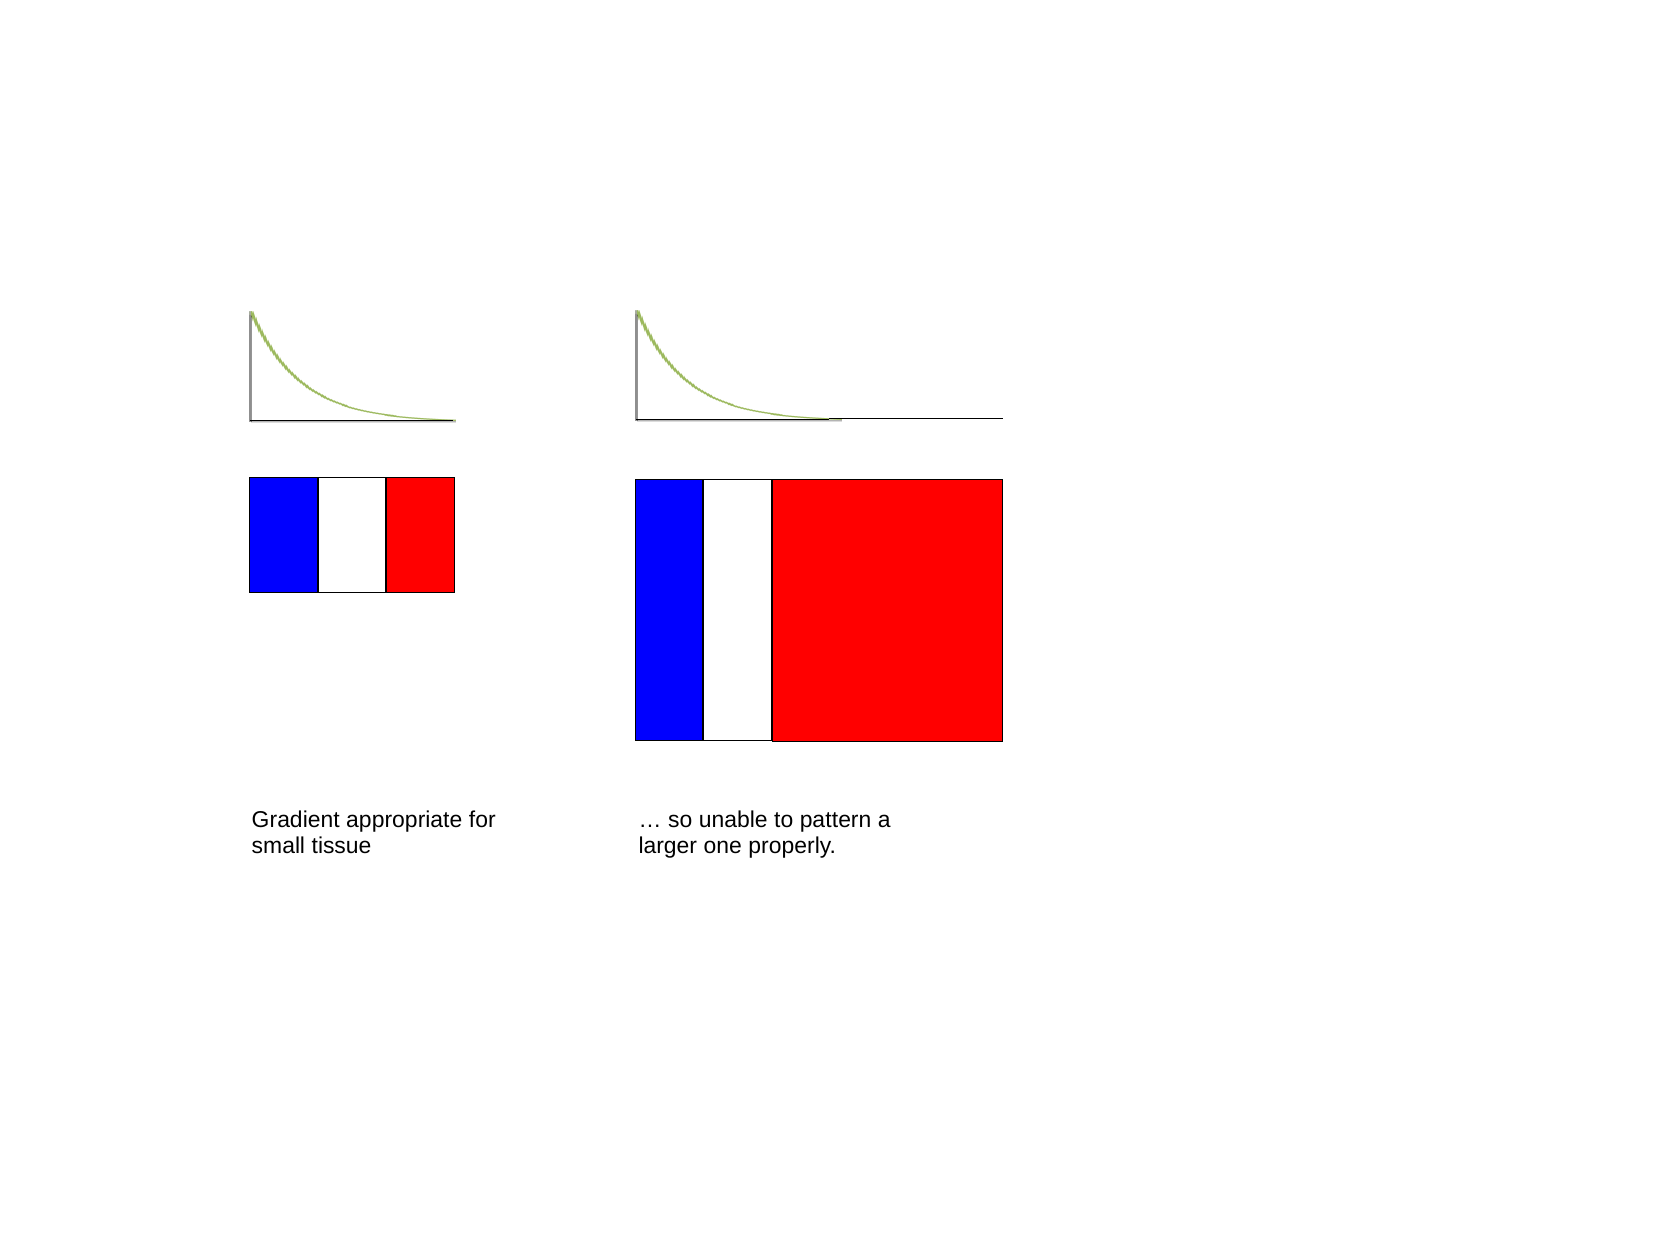

Gradient appropriate for small tissue
… so unable to pattern a larger one properly.